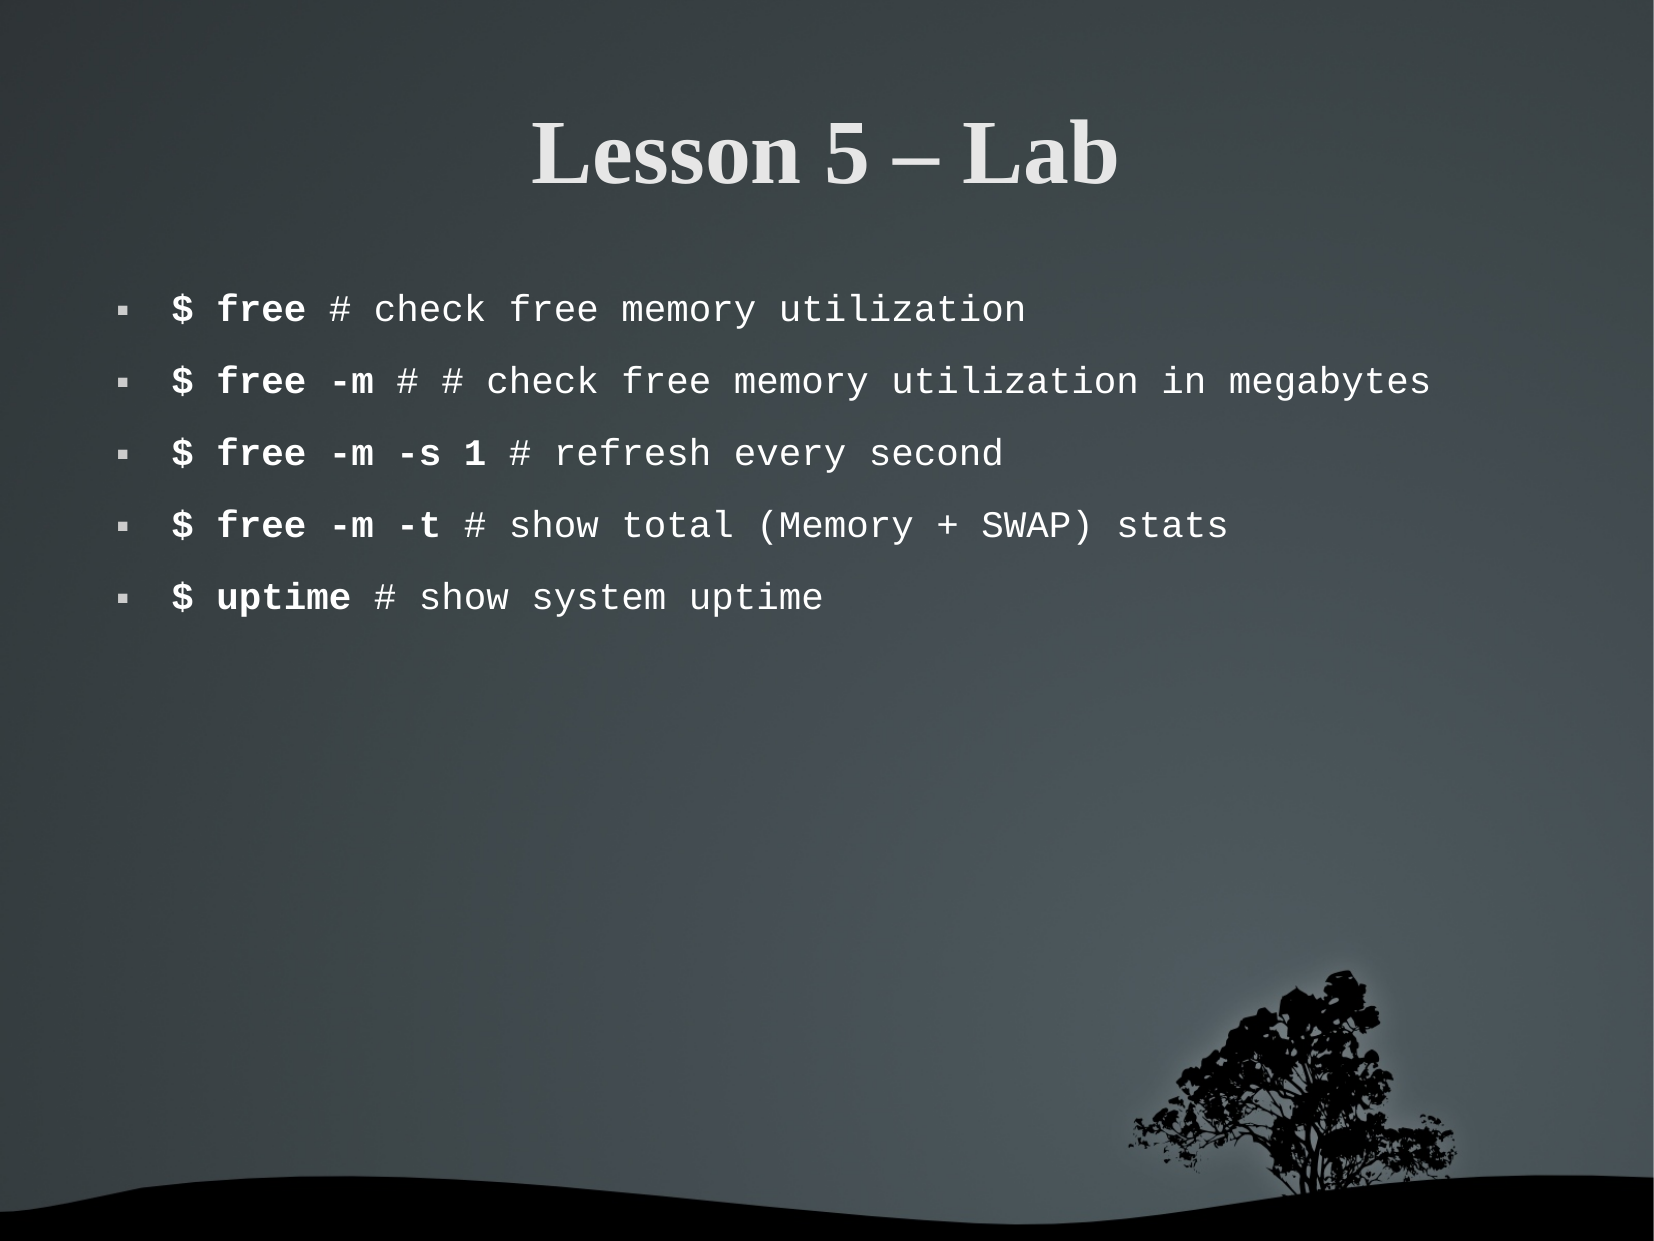

Lesson 5 – Lab
# $ free # check free memory utilization
$ free -m # # check free memory utilization in megabytes
$ free -m -s 1 # refresh every second
$ free -m -t # show total (Memory + SWAP) stats
$ uptime # show system uptime